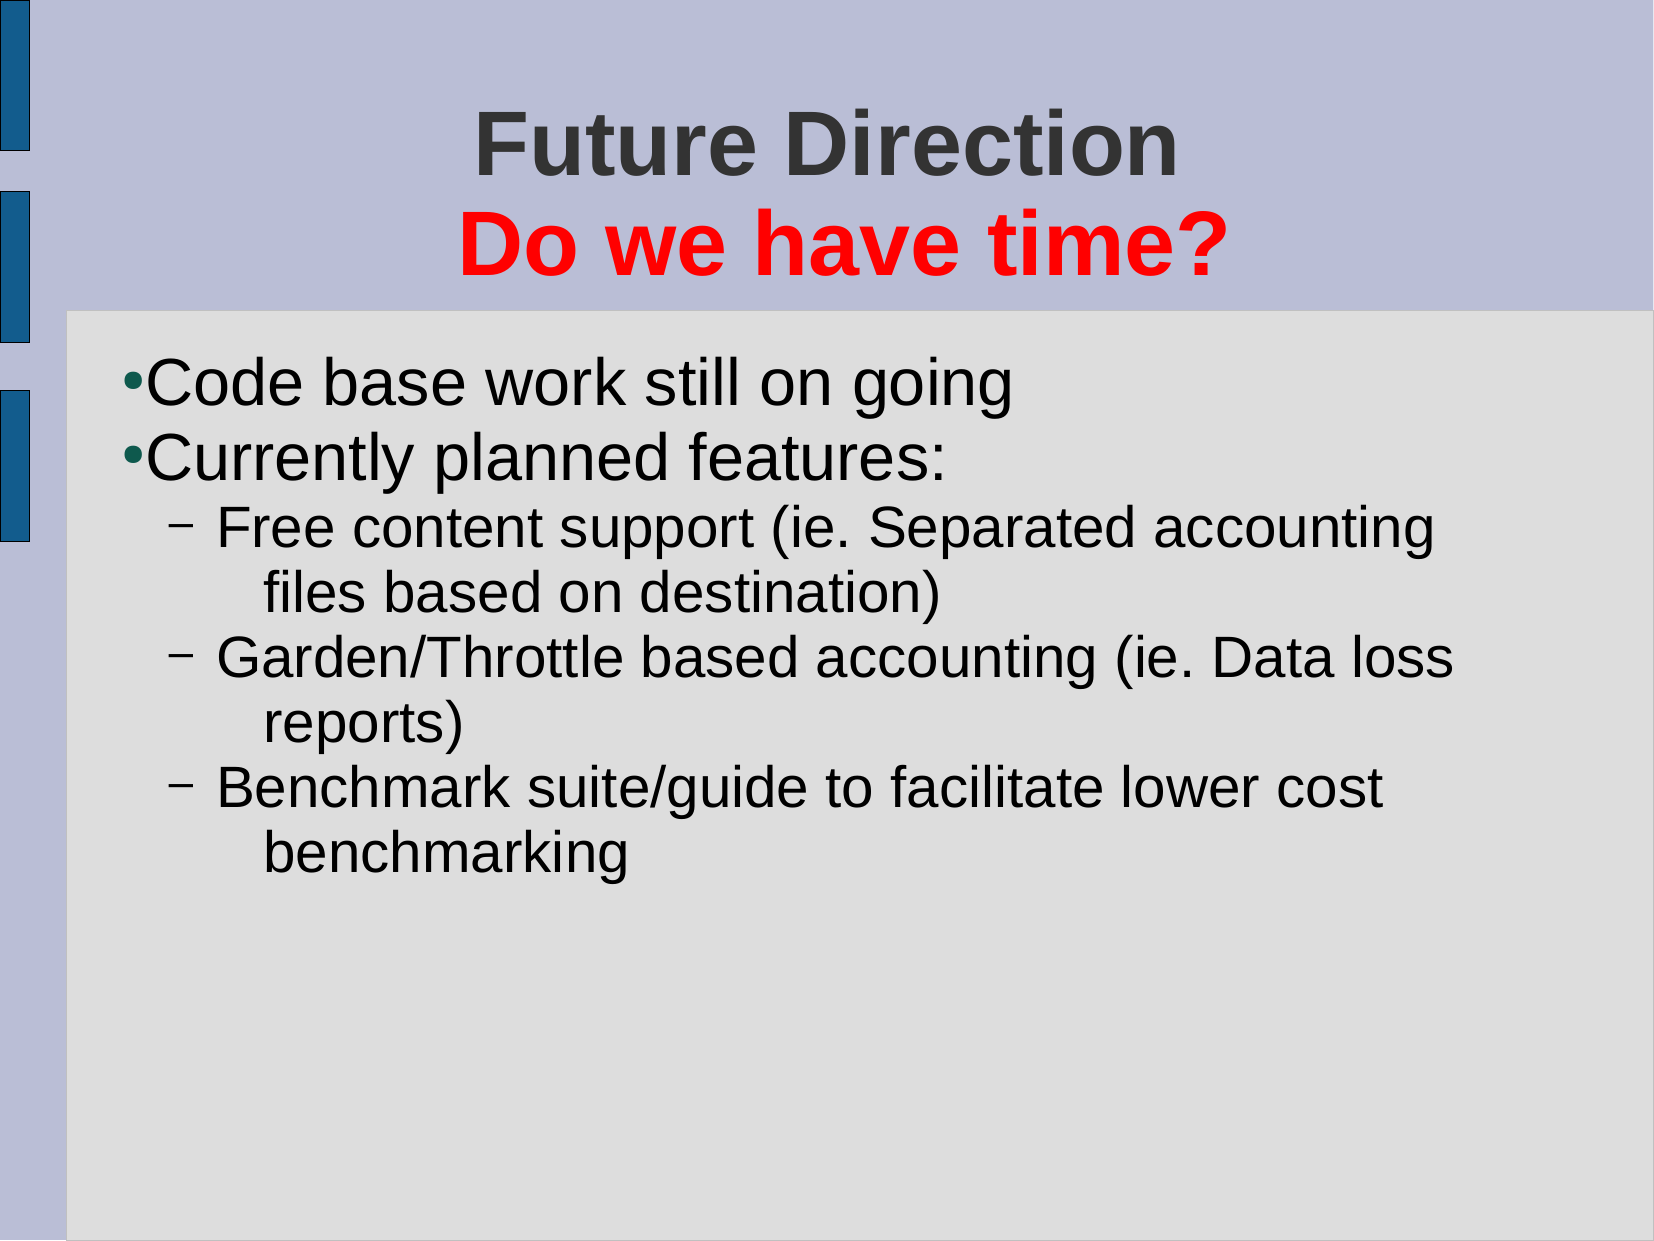

# Future Direction
Do we have time?
Code base work still on going
Currently planned features:
Free content support (ie. Separated accounting files based on destination)
Garden/Throttle based accounting (ie. Data loss reports)
Benchmark suite/guide to facilitate lower cost benchmarking